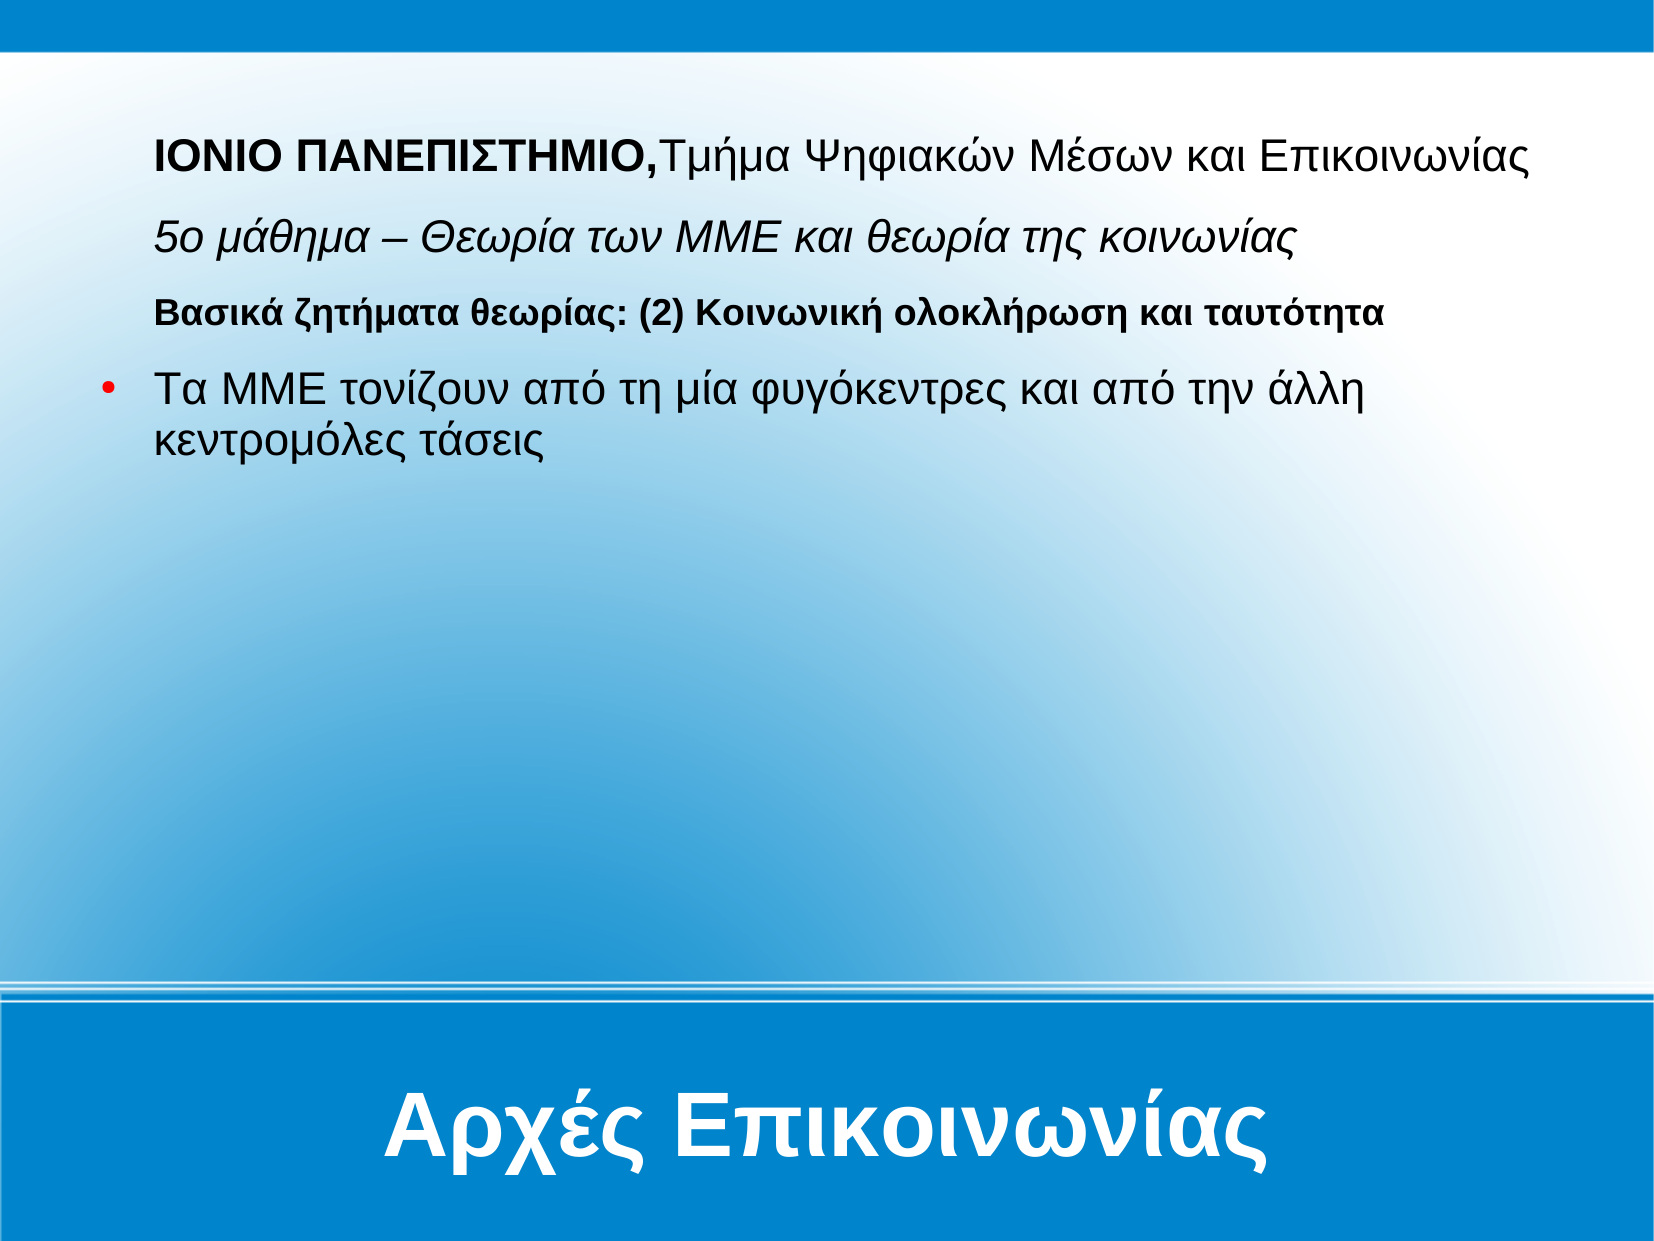

ΙΟΝΙΟ ΠΑΝΕΠΙΣΤΗΜΙΟ,Τμήμα Ψηφιακών Μέσων και Επικοινωνίας
5ο μάθημα – Θεωρία των ΜΜΕ και θεωρία της κοινωνίας
Βασικά ζητήματα θεωρίας: (2) Κοινωνική ολοκλήρωση και ταυτότητα
Τα ΜΜΕ τονίζουν από τη μία φυγόκεντρες και από την άλλη κεντρομόλες τάσεις
# Αρχές Επικοινωνίας